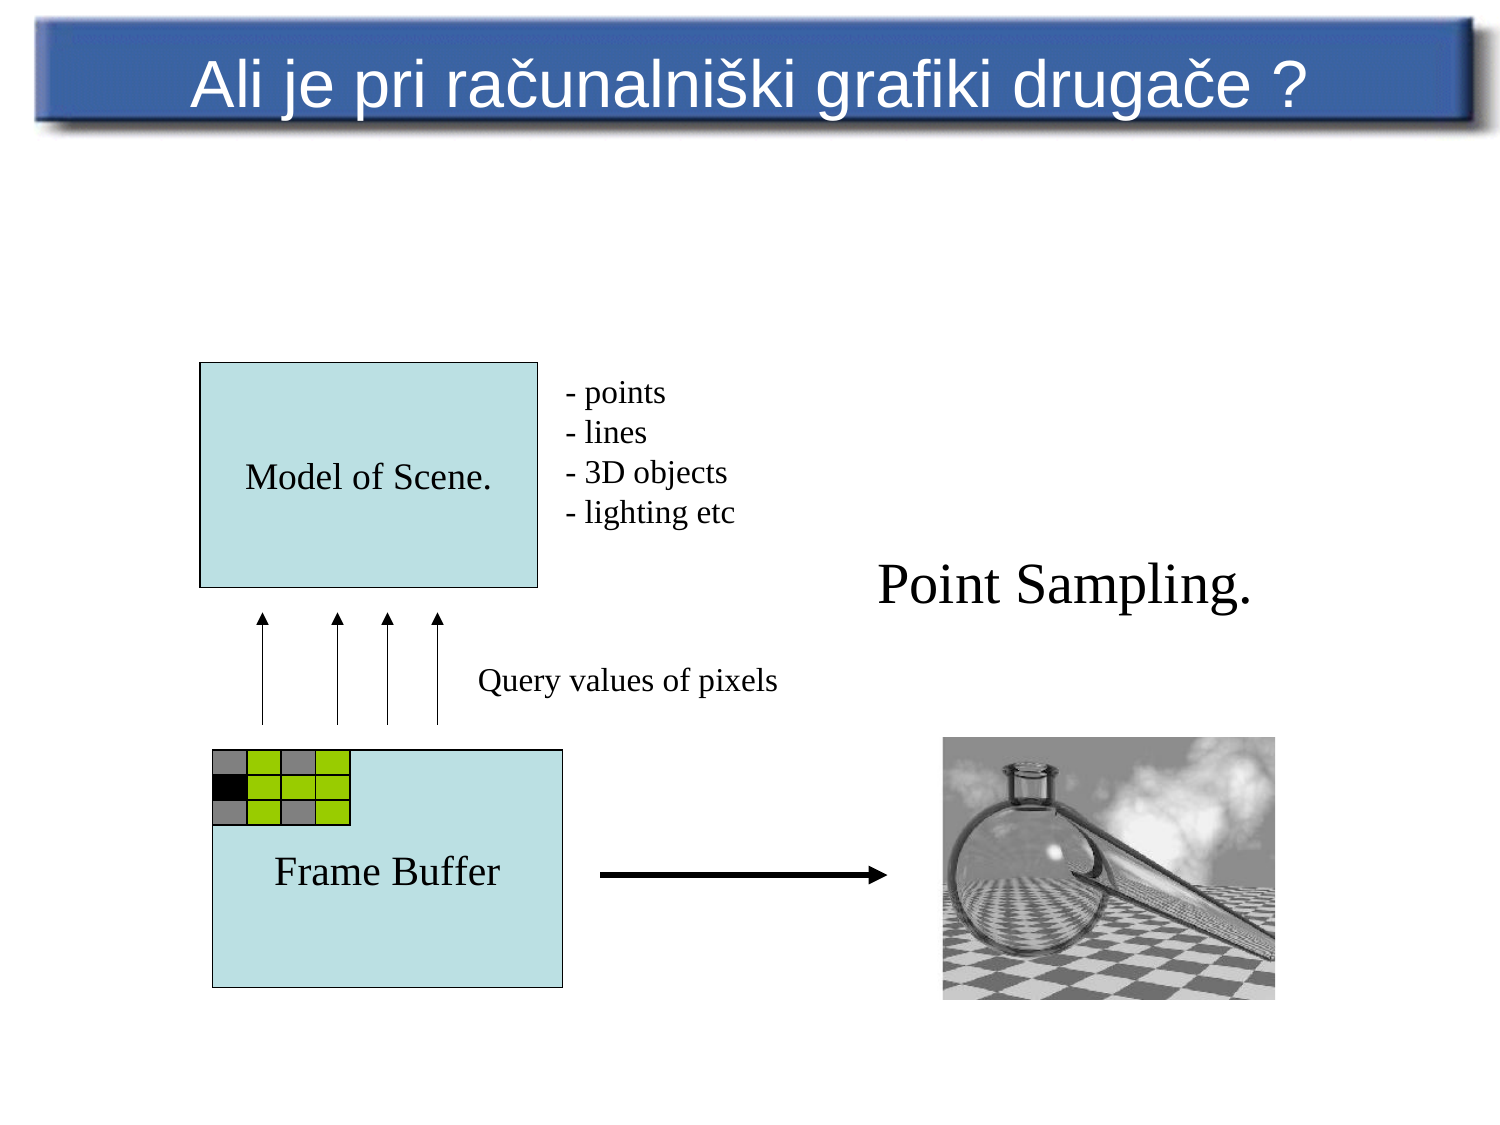

# Ali je pri računalniški grafiki drugače ?
Model of Scene.
- points
- lines
- 3D objects
- lighting etc
Point Sampling.
Query values of pixels
Frame Buffer